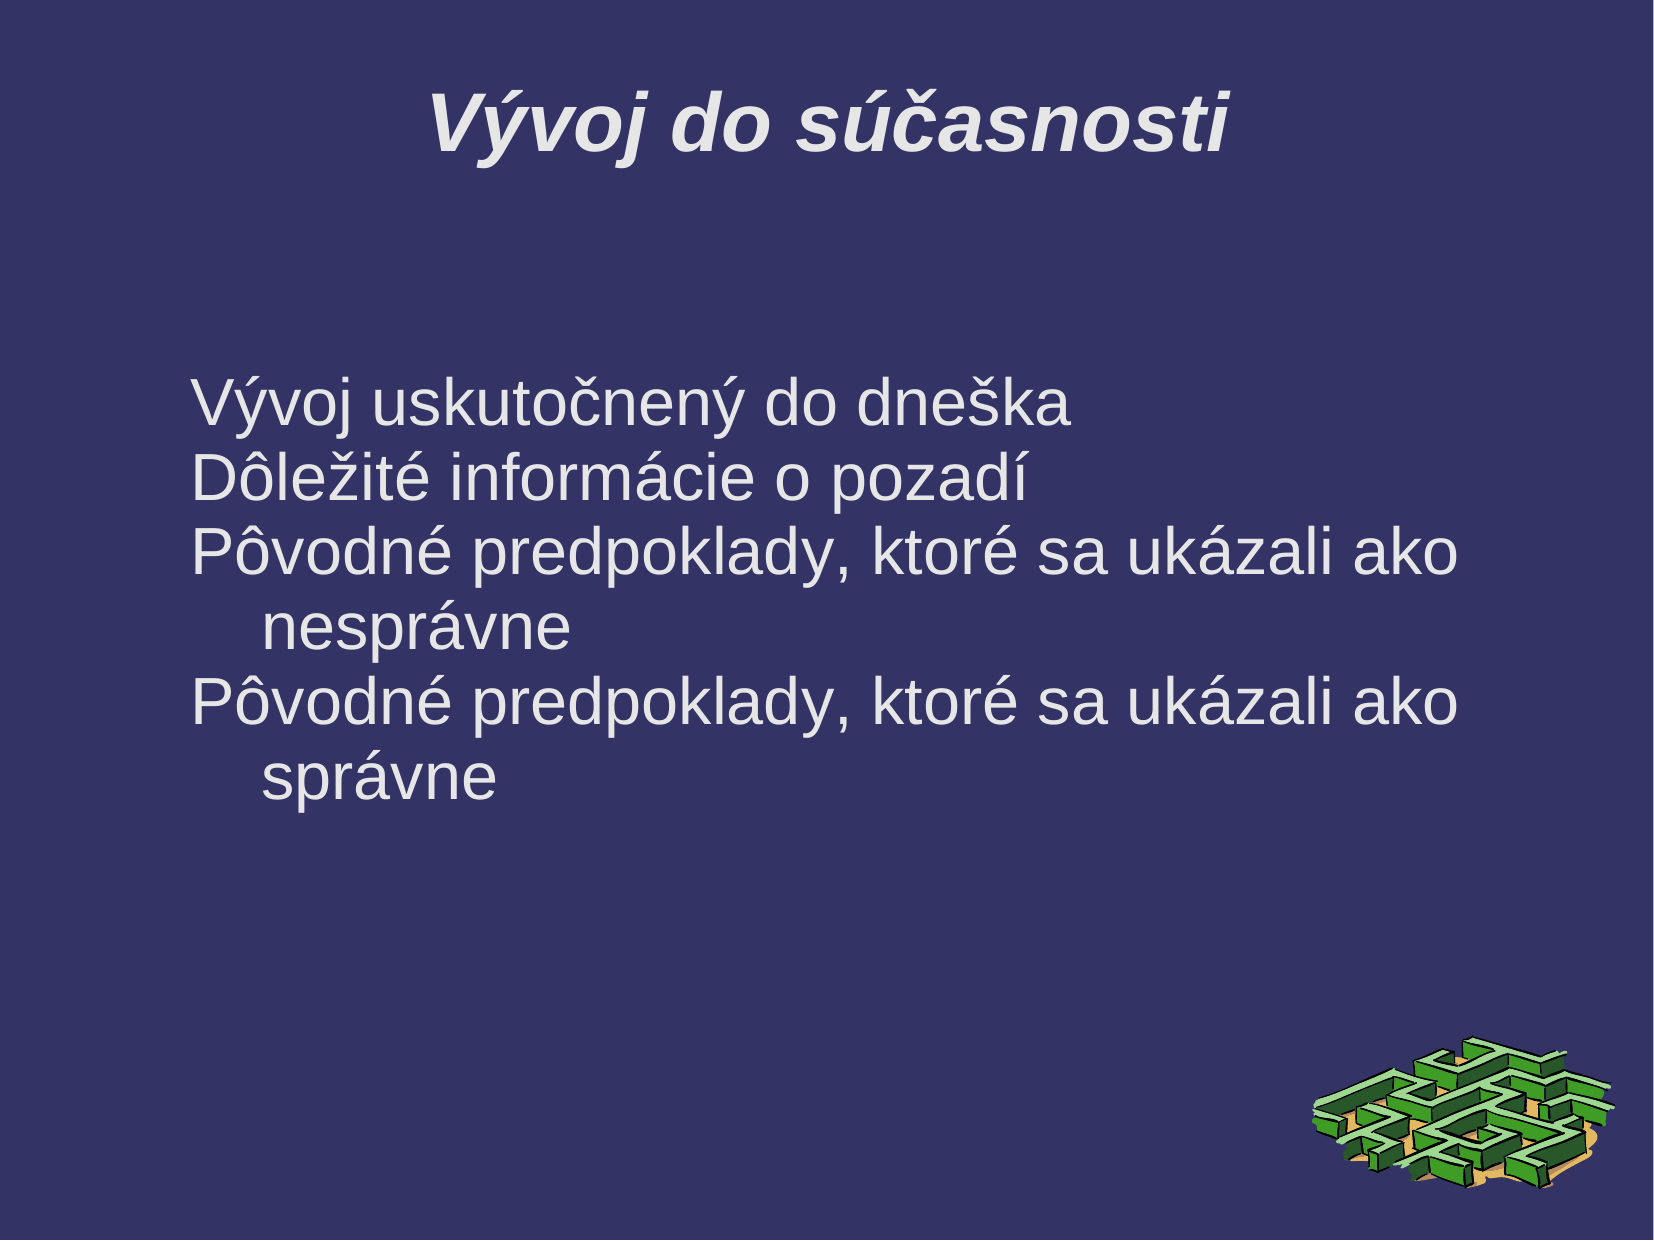

# Vývoj do súčasnosti
Vývoj uskutočnený do dneška
Dôležité informácie o pozadí
Pôvodné predpoklady, ktoré sa ukázali ako nesprávne
Pôvodné predpoklady, ktoré sa ukázali ako správne